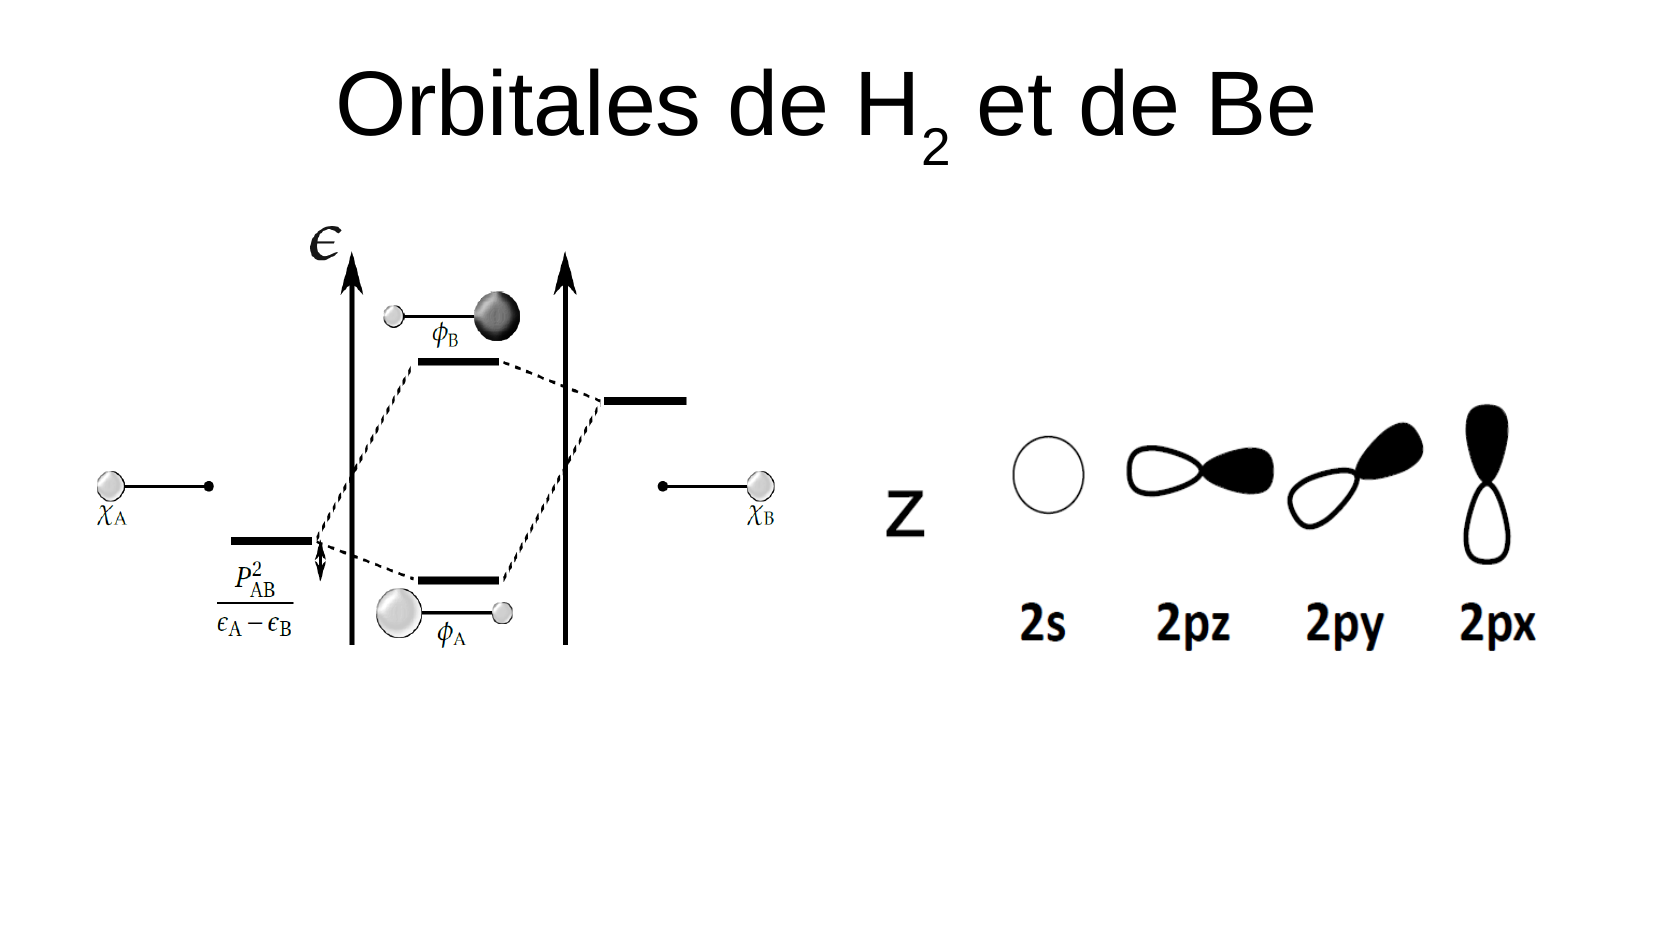

# Orbitales de H2 et de Be